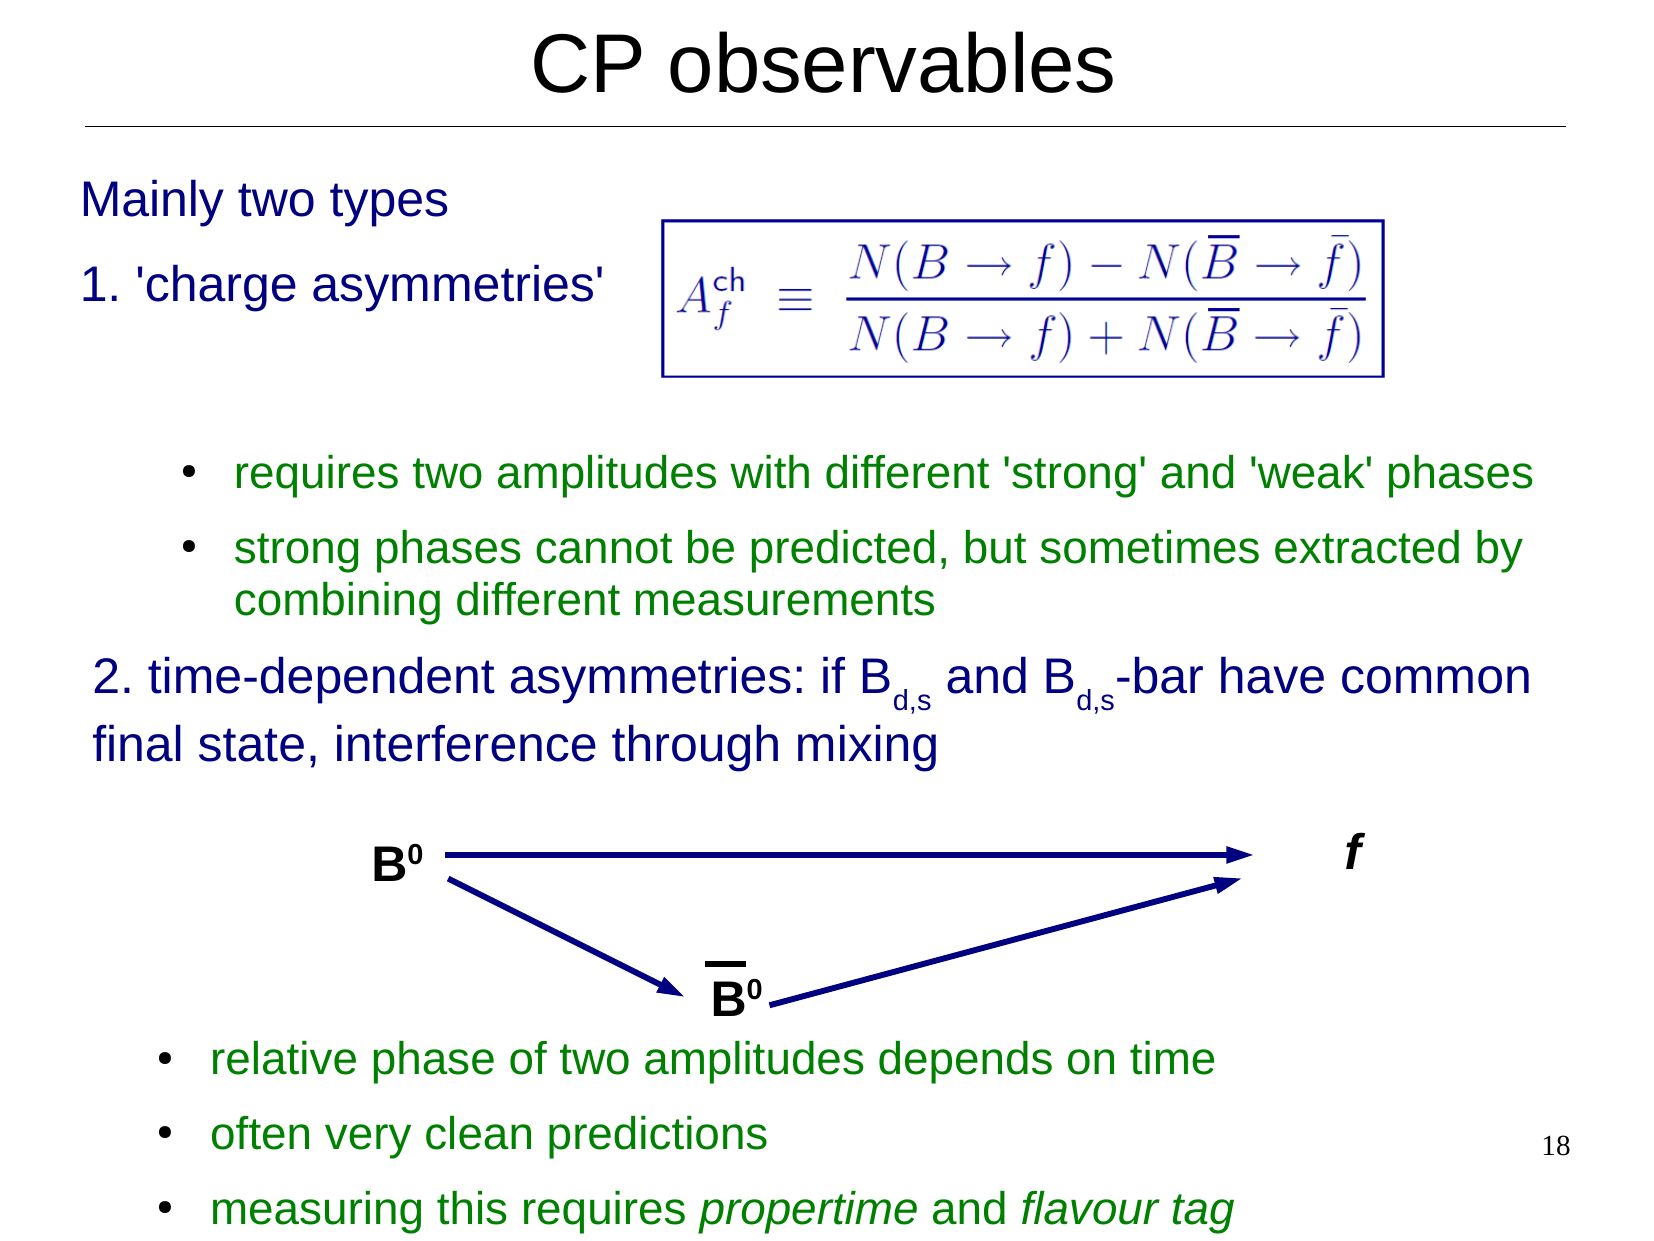

# CP observables
Mainly two types
1. 'charge asymmetries'
requires two amplitudes with different 'strong' and 'weak' phases
strong phases cannot be predicted, but sometimes extracted by combining different measurements
2. time-dependent asymmetries: if Bd,s and Bd,s-bar have common final state, interference through mixing
f
B0
B0
relative phase of two amplitudes depends on time
often very clean predictions
measuring this requires propertime and flavour tag
18